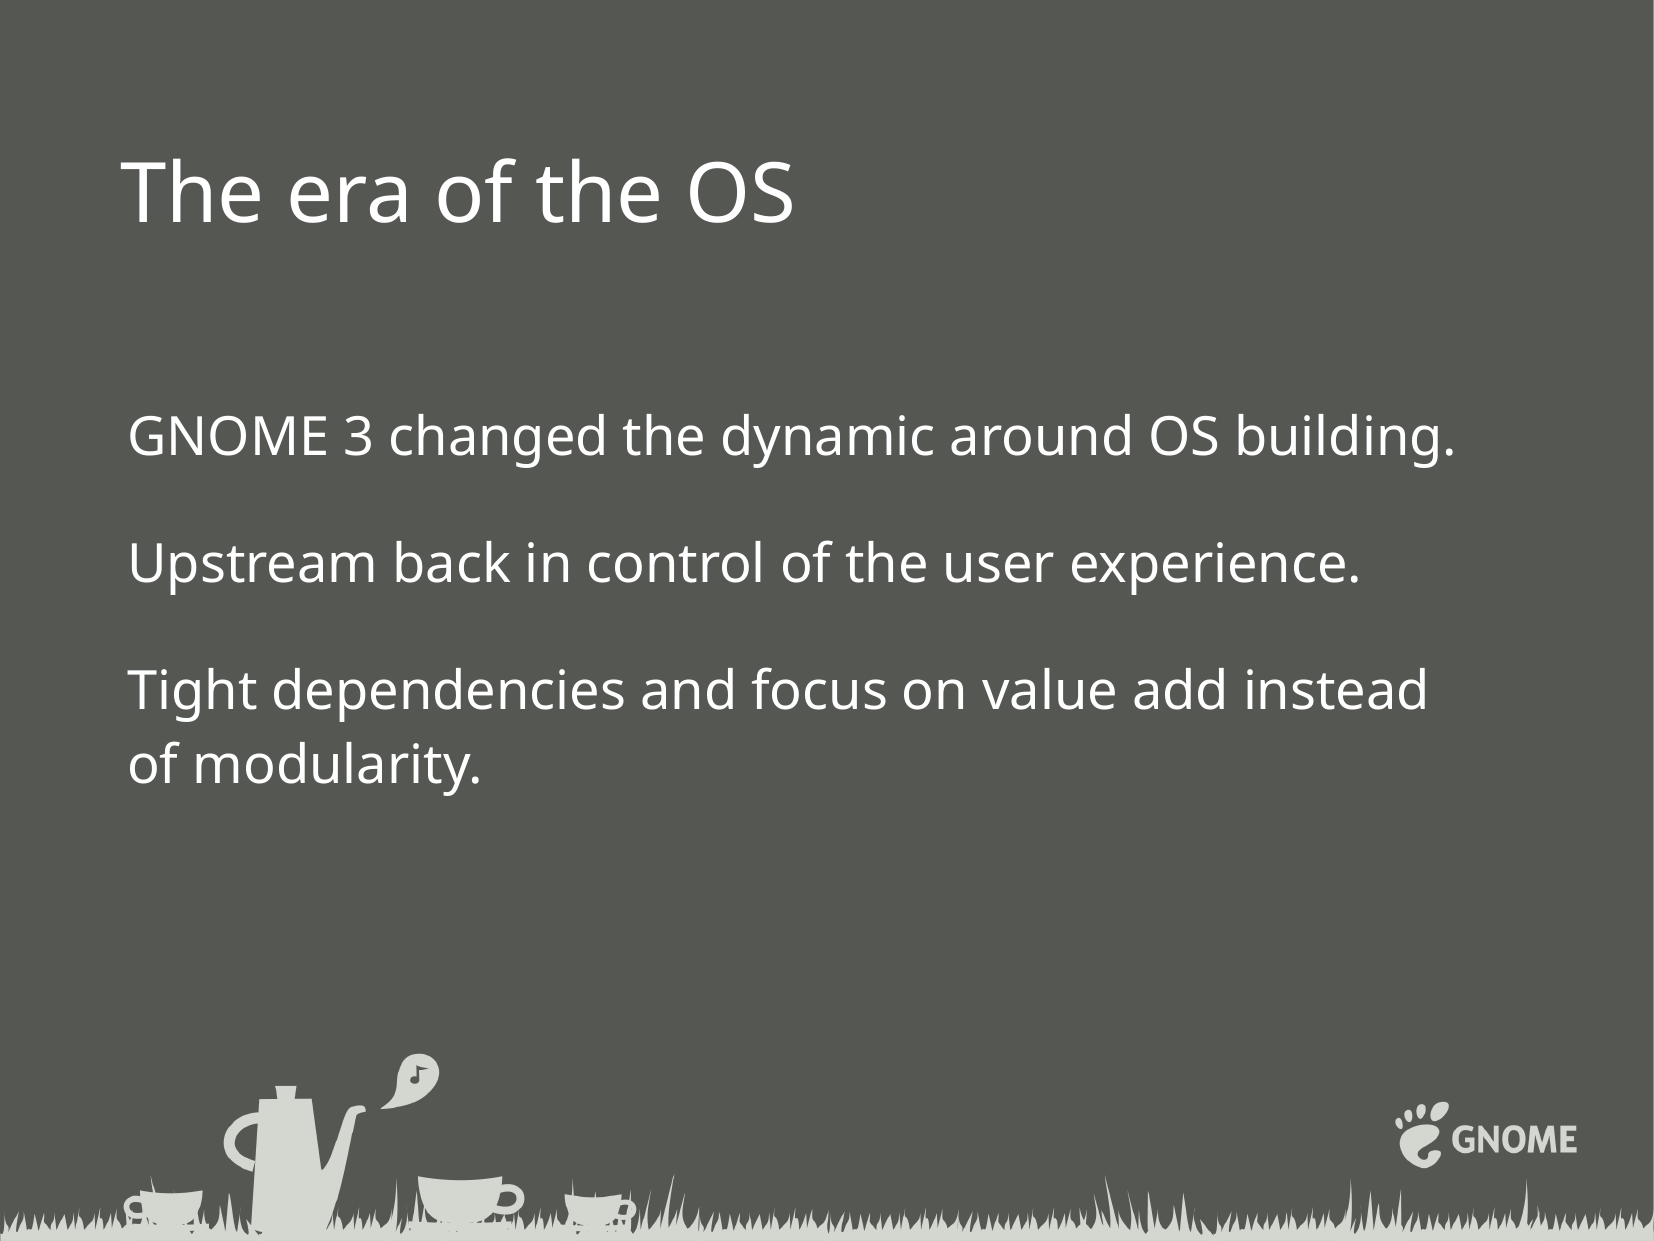

# The era of the OS
GNOME 3 changed the dynamic around OS building.
Upstream back in control of the user experience.
Tight dependencies and focus on value add instead of modularity.